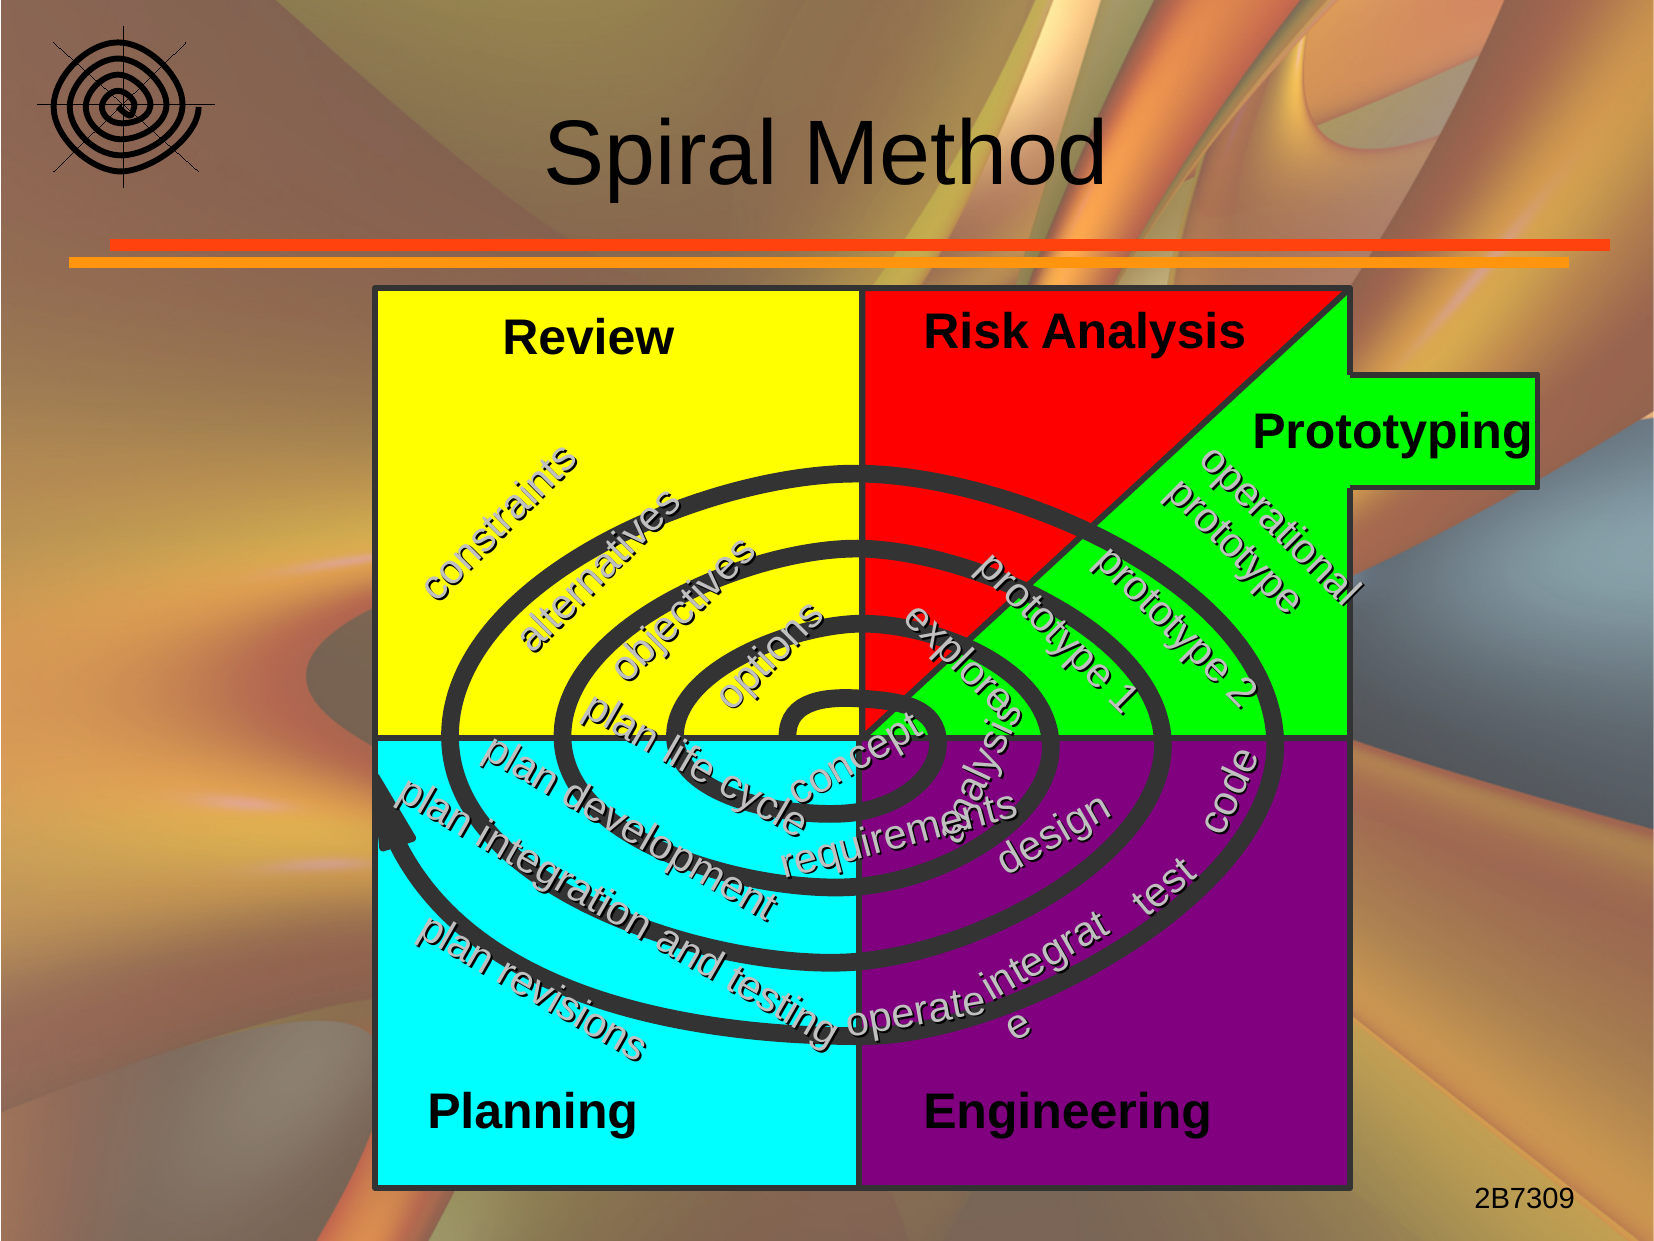

# Spiral Method
Risk Analysis
Review
Prototyping
operational
prototype
constraints
alternatives
objectives
prototype 2
prototype 1
options
explore
concept
plan life cycle
analysis
code
plan development
design
requirements
test
plan integration and testing
integrate
plan revisions
operate
Planning
Engineering